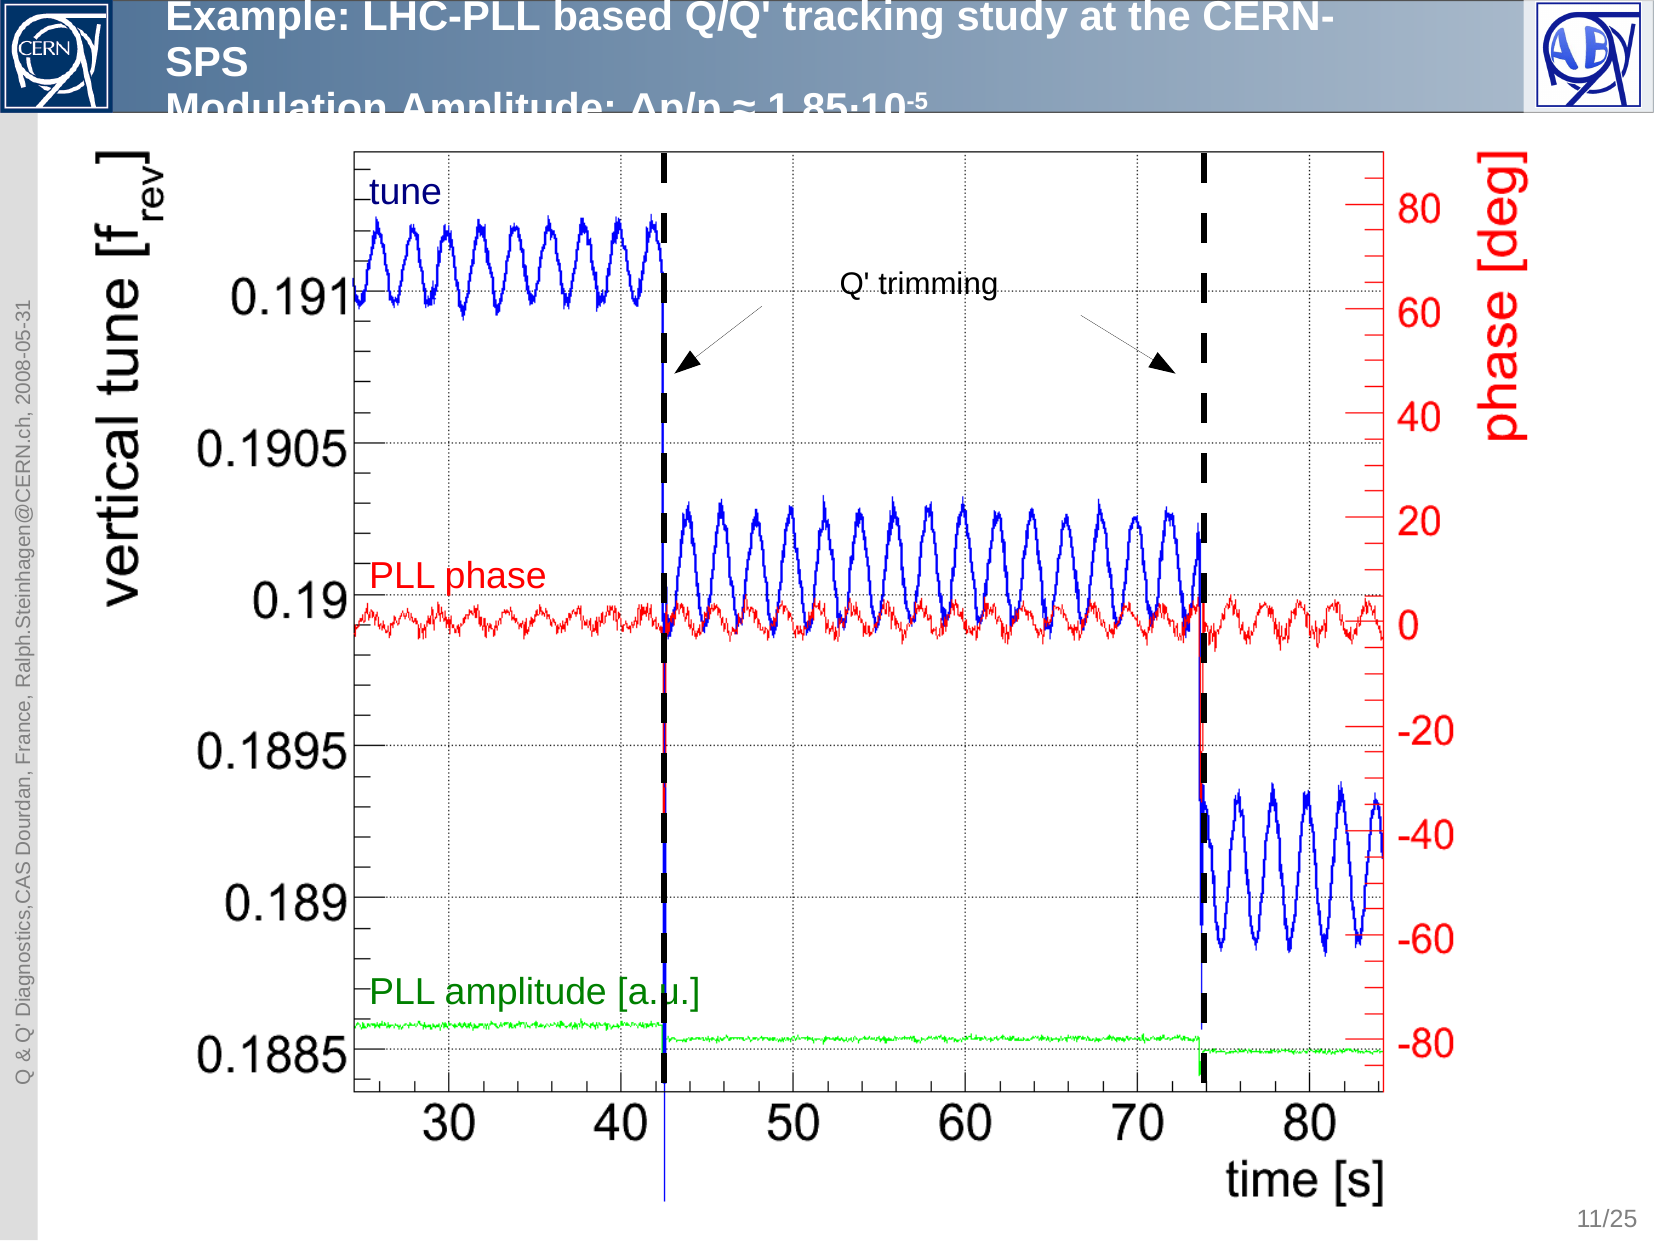

# Example: LHC-PLL based Q/Q' tracking study at the CERN-SPS Modulation Amplitude: Δp/p ≈ 1.85∙10-5
tune
Q' trimming
PLL phase
PLL amplitude [a.u.]